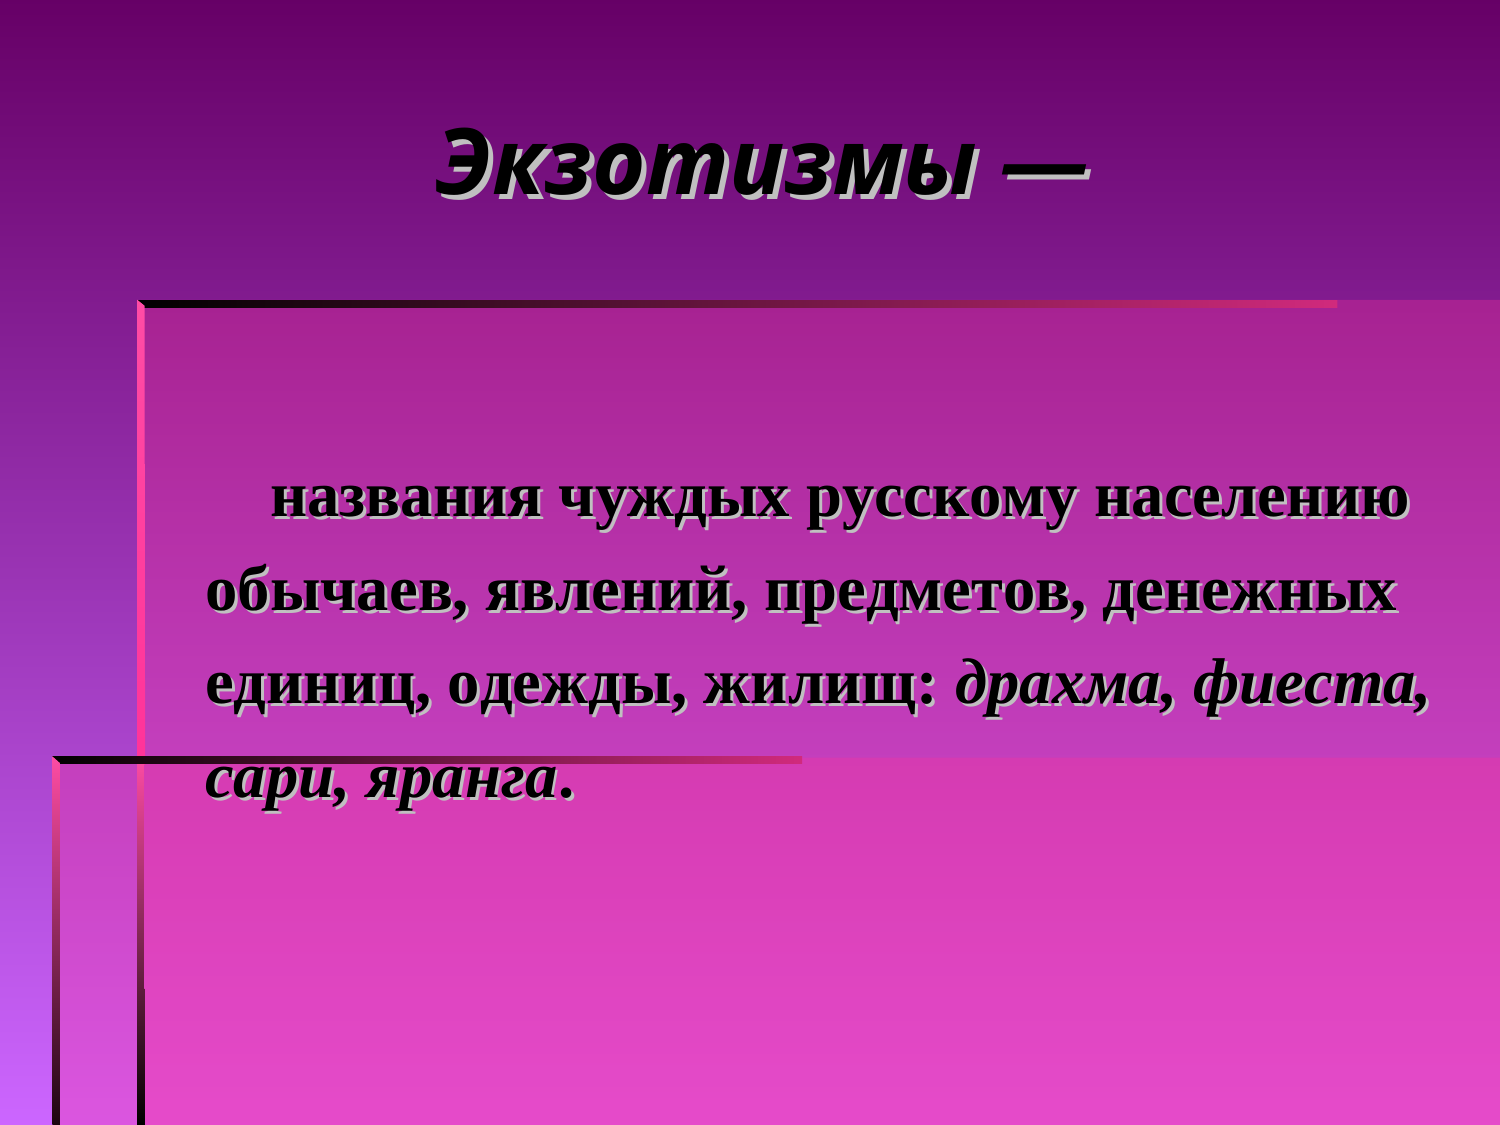

# Экзотизмы —
 названия чуждых русскому населению
обычаев, явлений, предметов, денежных
единиц, одежды, жилищ: драхма, фиеста,
сари, яранга.